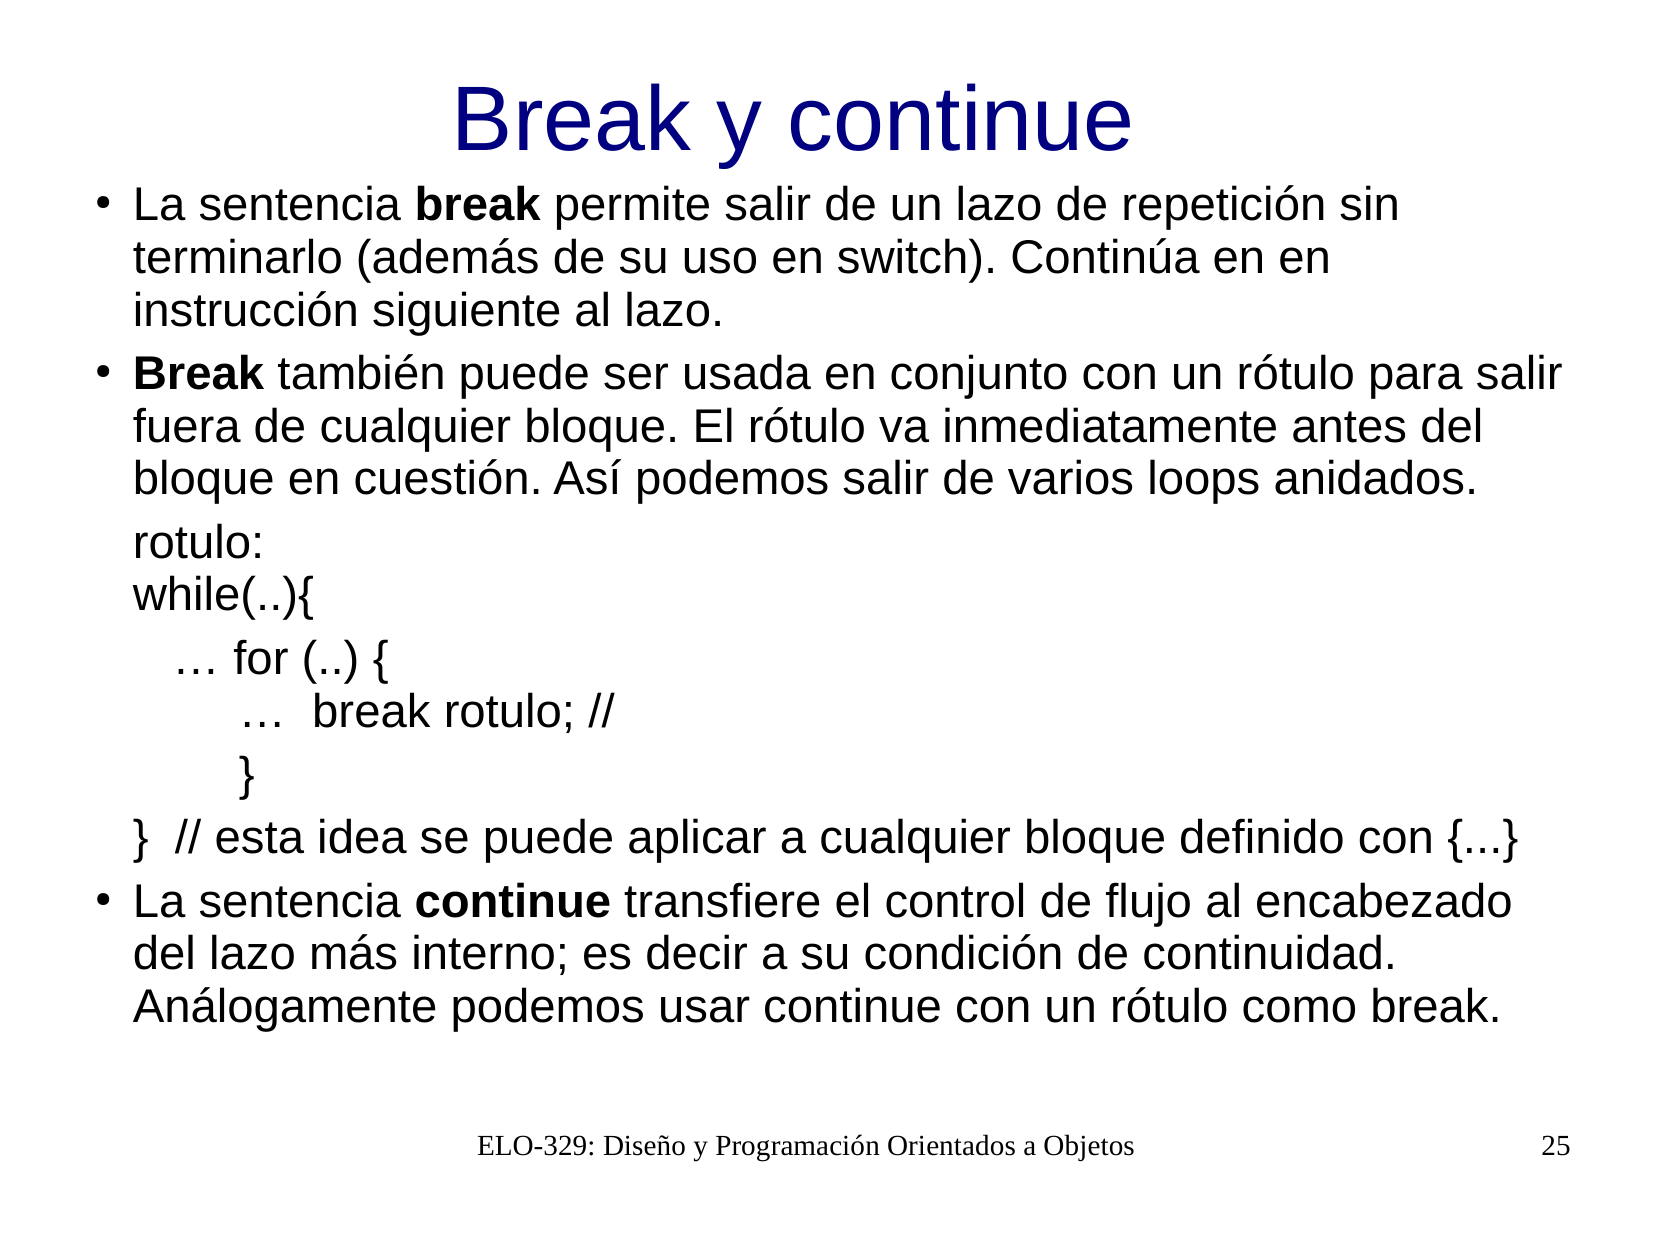

# Break y continue
La sentencia break permite salir de un lazo de repetición sin terminarlo (además de su uso en switch). Continúa en en instrucción siguiente al lazo.
Break también puede ser usada en conjunto con un rótulo para salir fuera de cualquier bloque. El rótulo va inmediatamente antes del bloque en cuestión. Así podemos salir de varios loops anidados.
rotulo:
while(..){
 … for (..) {
 … break rotulo; //
 }
} // esta idea se puede aplicar a cualquier bloque definido con {...}
La sentencia continue transfiere el control de flujo al encabezado del lazo más interno; es decir a su condición de continuidad. Análogamente podemos usar continue con un rótulo como break.
25